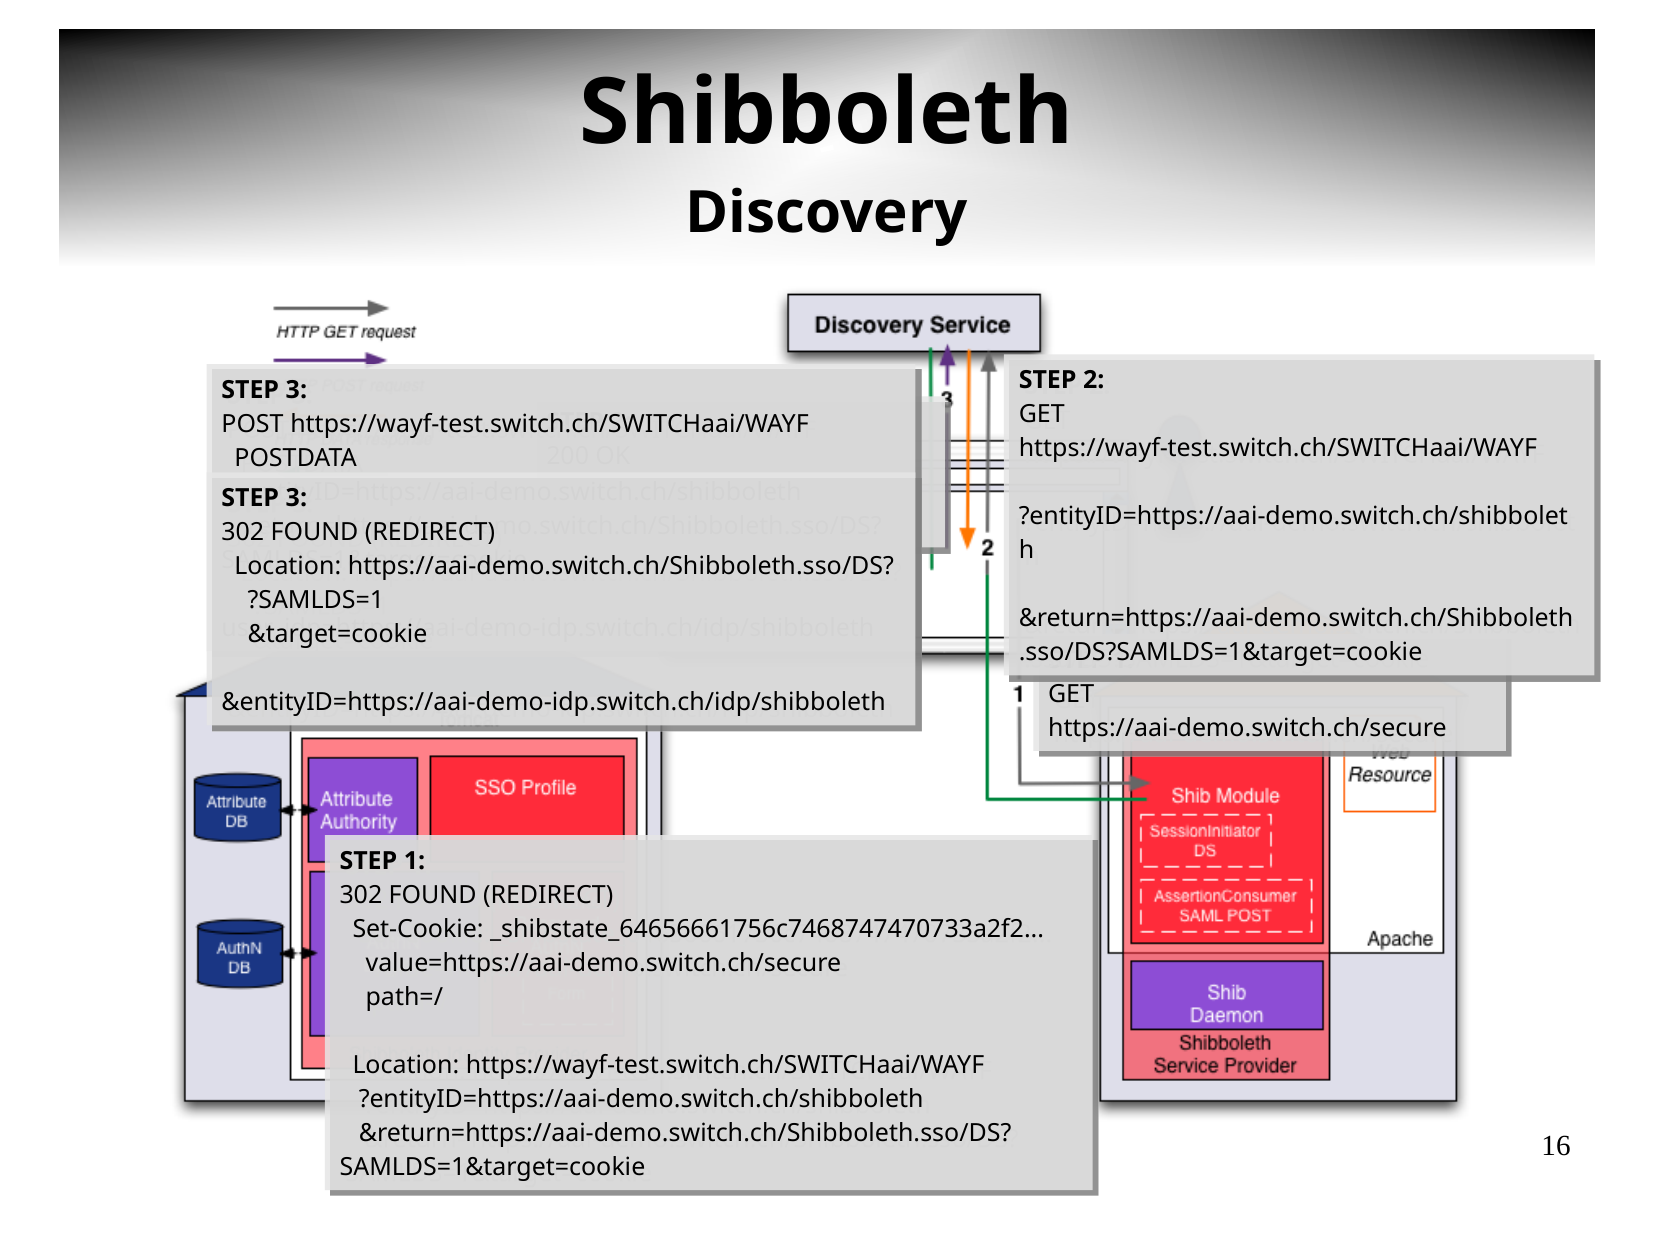

Shibboleth
Discovery
STEP 2:
GET https://wayf-test.switch.ch/SWITCHaai/WAYF
 ?entityID=https://aai-demo.switch.ch/shibboleth
 &return=https://aai-demo.switch.ch/Shibboleth.sso/DS?SAMLDS=1&target=cookie
STEP 3:
POST https://wayf-test.switch.ch/SWITCHaai/WAYF
 POSTDATA
 entityID=https://aai-demo.switch.ch/shibboleth
 return=https://aai-demo.switch.ch/Shibboleth.sso/DS?SAMLDS=1&target=cookie
 user_idp=https://aai-demo-idp.switch.ch/idp/shibboleth
STEP 2:
200 OK
 [WAYF DROPDOWN HTML PAGE]
STEP 3:
302 FOUND (REDIRECT)
 Location: https://aai-demo.switch.ch/Shibboleth.sso/DS?
 ?SAMLDS=1
 &target=cookie
 &entityID=https://aai-demo-idp.switch.ch/idp/shibboleth
STEP 1:
GET https://aai-demo.switch.ch/secure
STEP 1:
302 FOUND (REDIRECT)
 Set-Cookie: _shibstate_64656661756c7468747470733a2f2...
 value=https://aai-demo.switch.ch/secure
 path=/
 Location: https://wayf-test.switch.ch/SWITCHaai/WAYF
 ?entityID=https://aai-demo.switch.ch/shibboleth
 &return=https://aai-demo.switch.ch/Shibboleth.sso/DS?SAMLDS=1&target=cookie
16